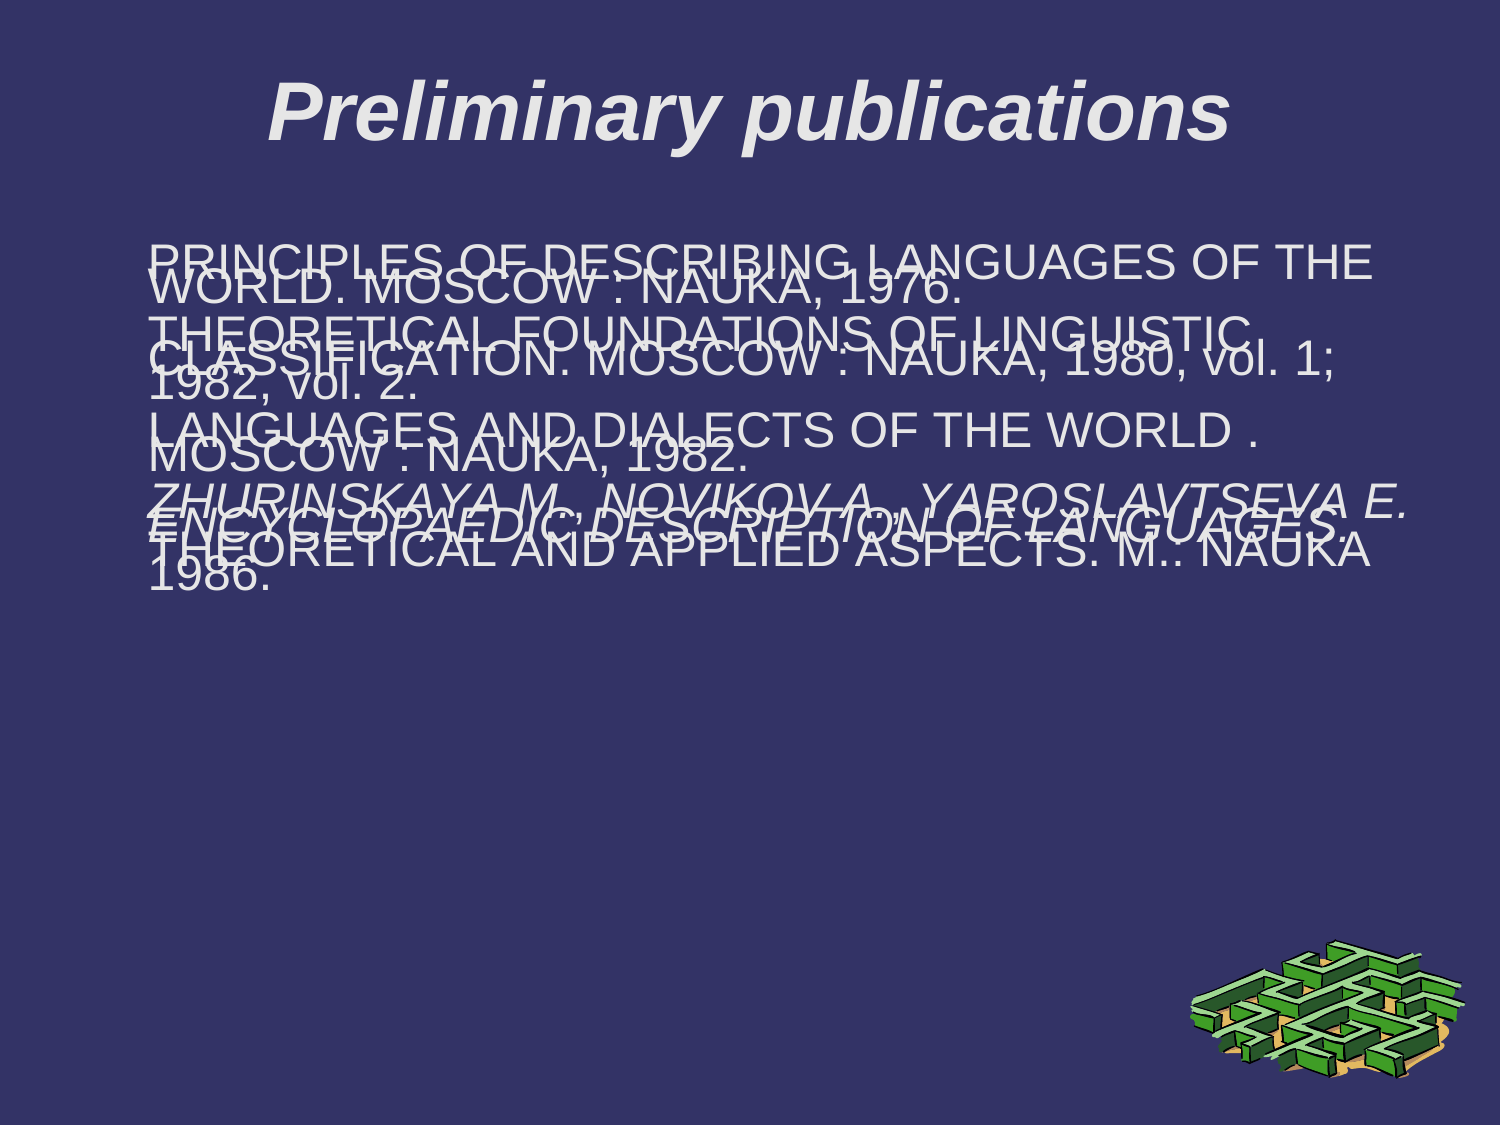

# Preliminary publications
PRINCIPLES OF DESCRIBING LANGUAGES OF THE WORLD. MOSCOW : NAUKA, 1976.
THEORETICAL FOUNDATIONS OF LINGUISTIC CLASSIFICATION. MOSCOW : NAUKA, 1980, vol. 1; 1982, vol. 2.
LANGUAGES AND DIALECTS OF THE WORLD . MOSCOW : NAUKA, 1982.
ZHURINSKAYA M., NOVIKOV А., YAROSLAVTSEVA Е. ENCYCLOPAEDIC DESCRIPTION OF LANGUAGES. THEORETICAL AND APPLIED ASPECTS. М.: NAUKA 1986.